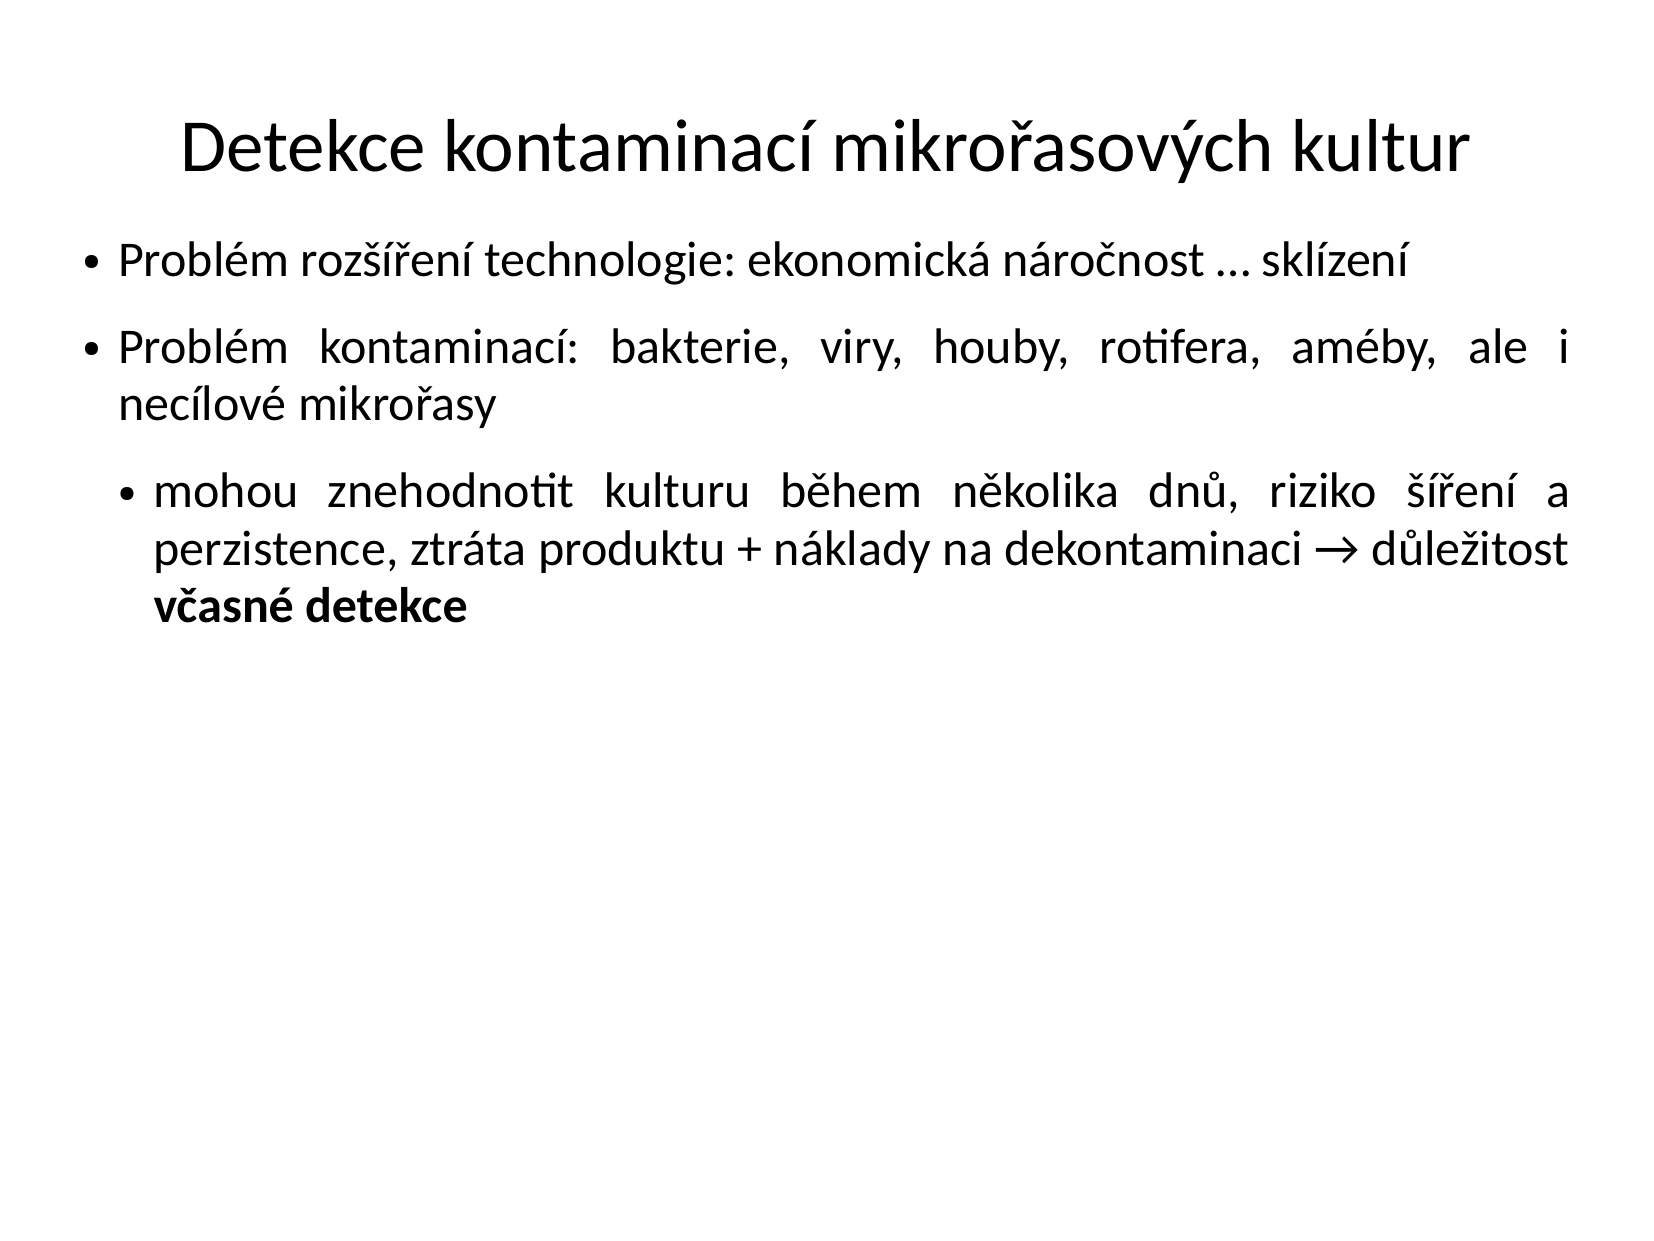

# Detekce kontaminací mikrořasových kultur
Problém rozšíření technologie: ekonomická náročnost … sklízení
Problém kontaminací: bakterie, viry, houby, rotifera, améby, ale i necílové mikrořasy
mohou znehodnotit kulturu během několika dnů, riziko šíření a perzistence, ztráta produktu + náklady na dekontaminaci → důležitost včasné detekce